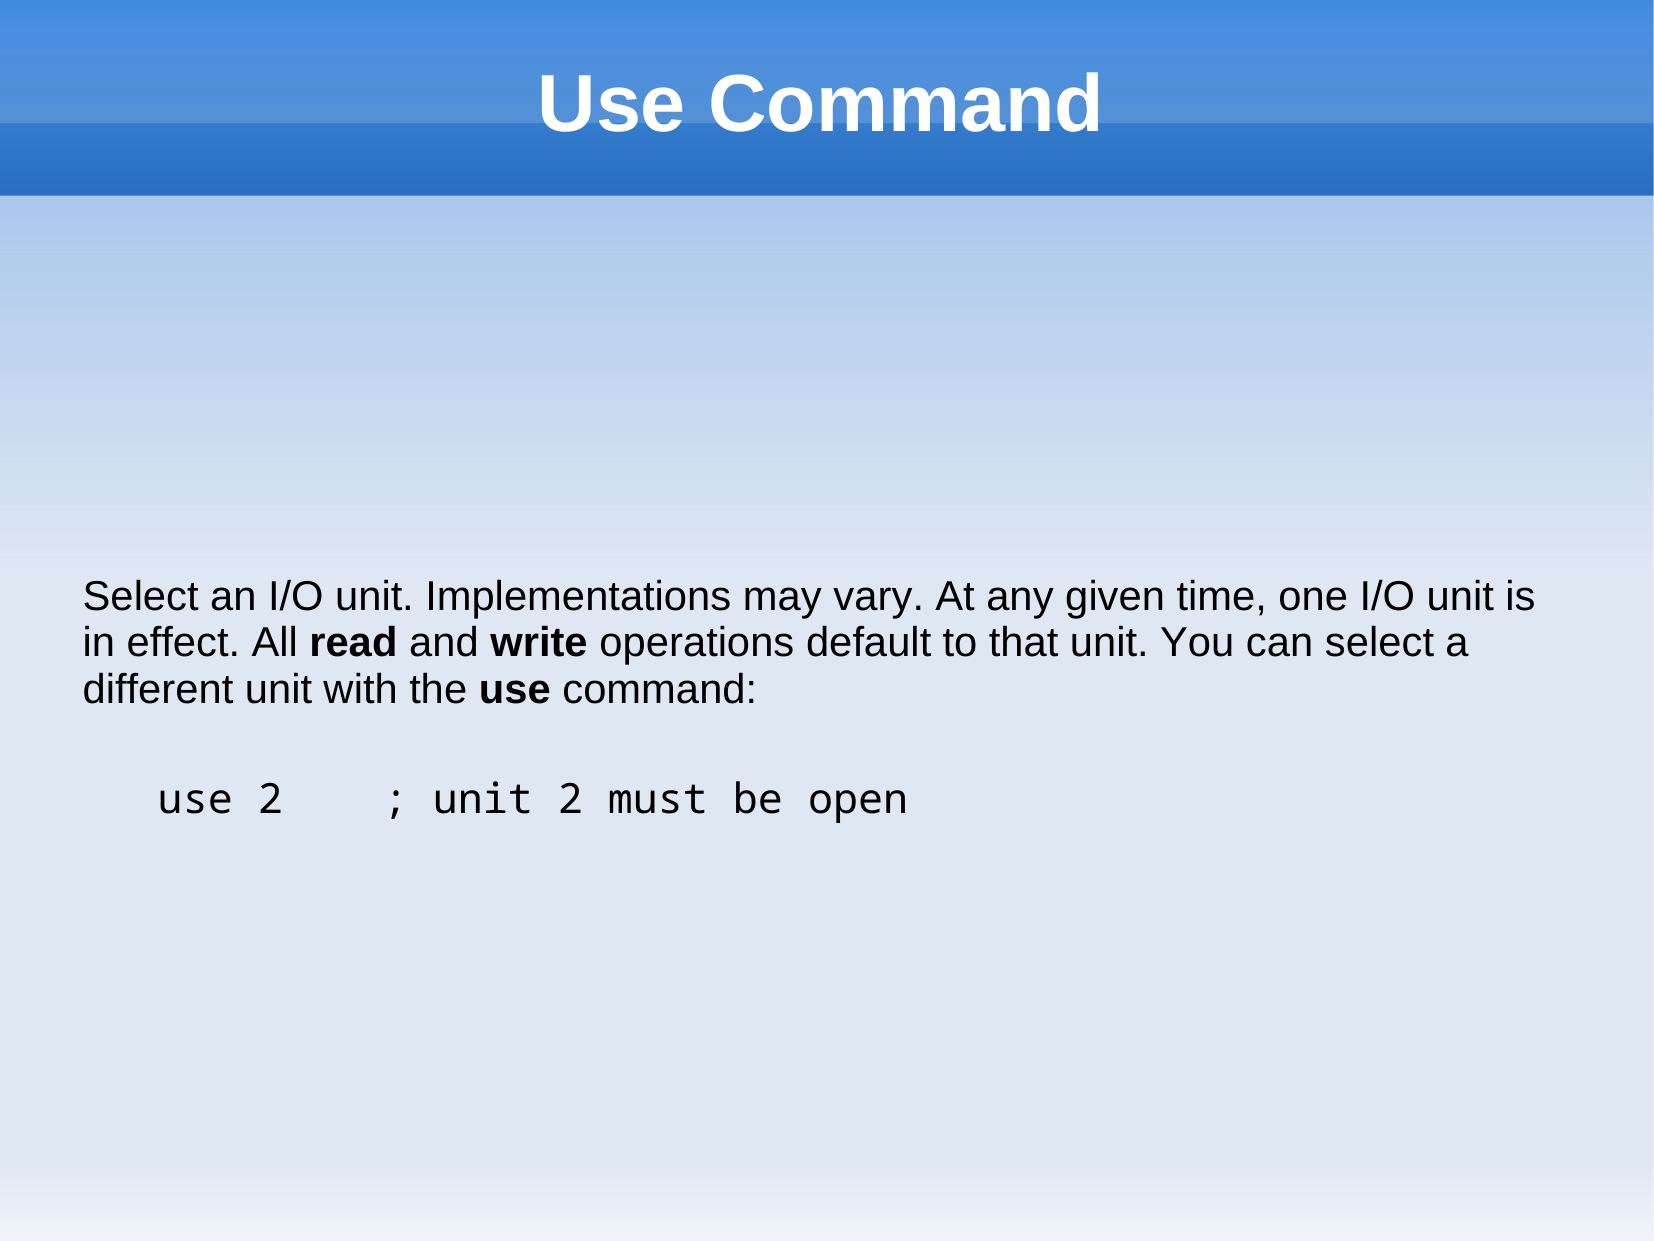

# Use Command
Select an I/O unit. Implementations may vary. At any given time, one I/O unit is in effect. All read and write operations default to that unit. You can select a different unit with the use command:
 	use 2 	; unit 2 must be open